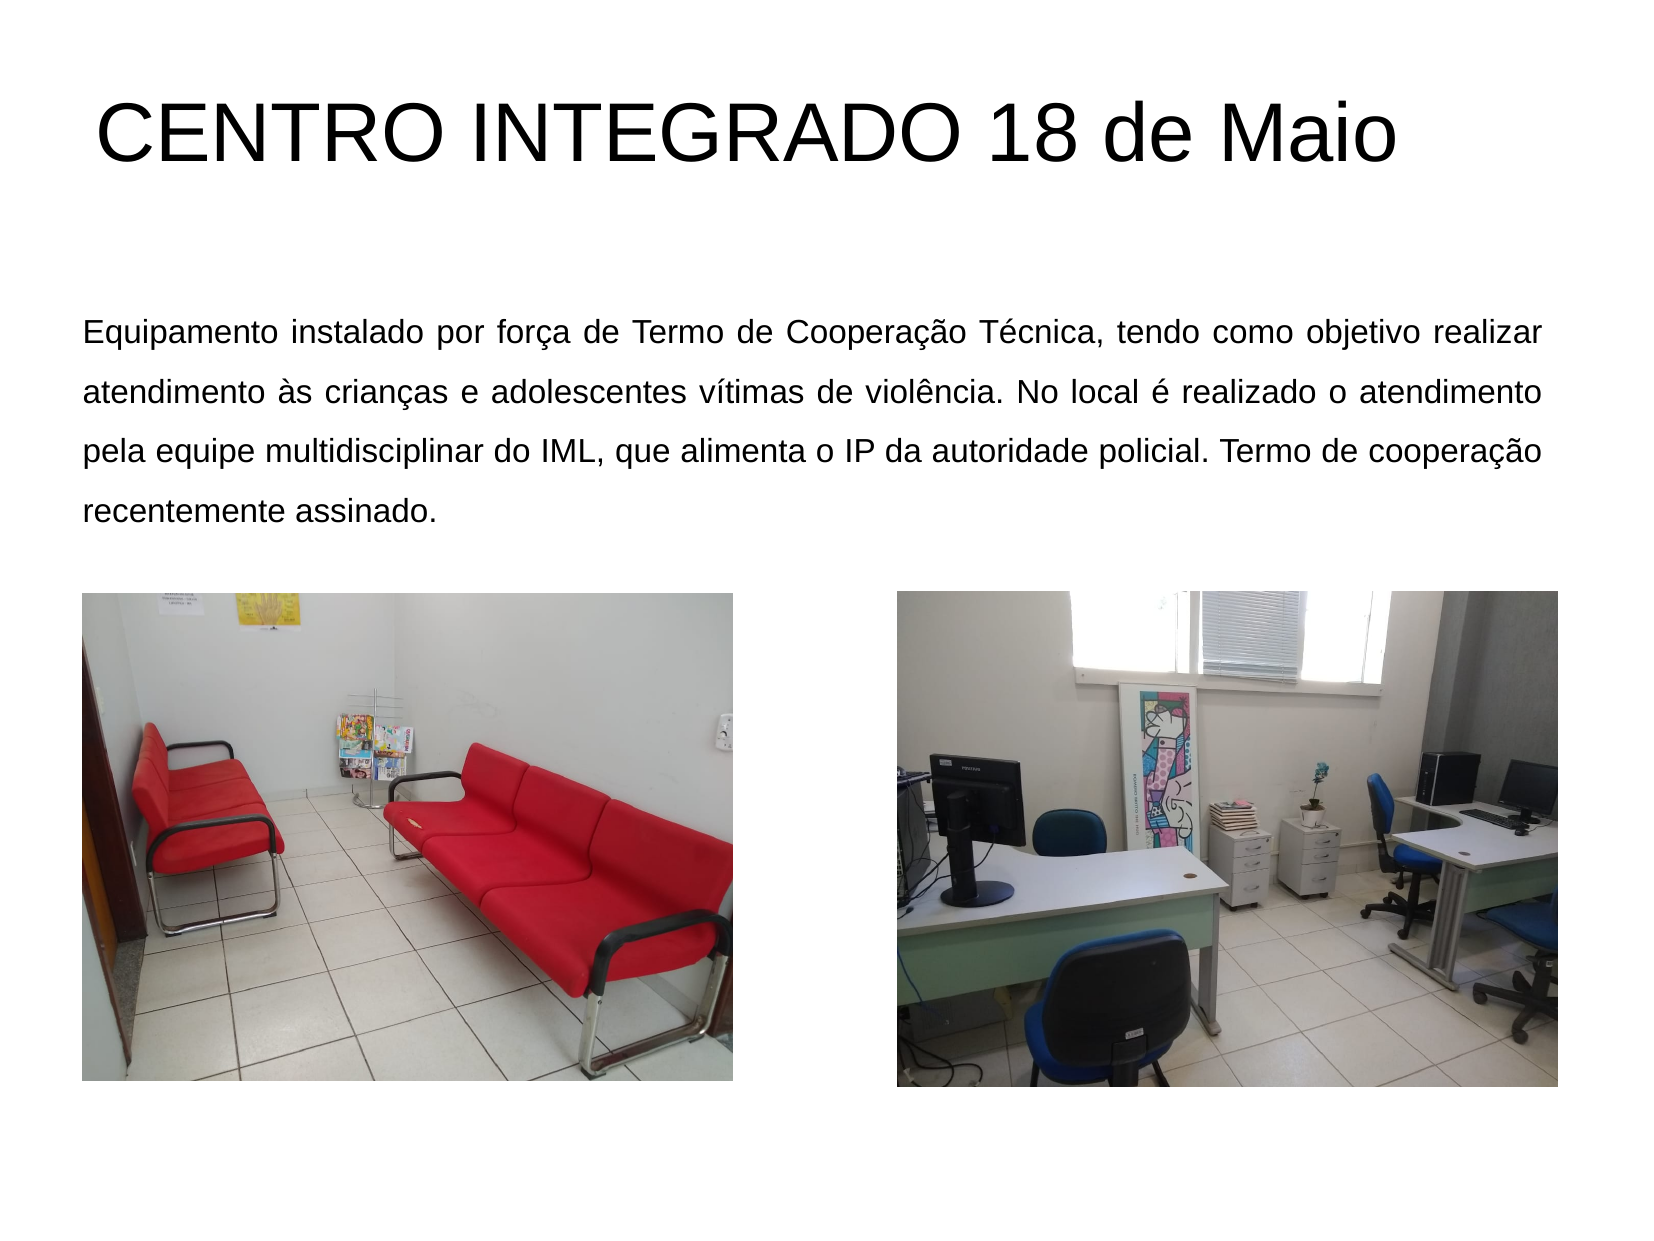

# CENTRO INTEGRADO 18 de Maio
Equipamento instalado por força de Termo de Cooperação Técnica, tendo como objetivo realizar atendimento às crianças e adolescentes vítimas de violência. No local é realizado o atendimento pela equipe multidisciplinar do IML, que alimenta o IP da autoridade policial. Termo de cooperação recentemente assinado.